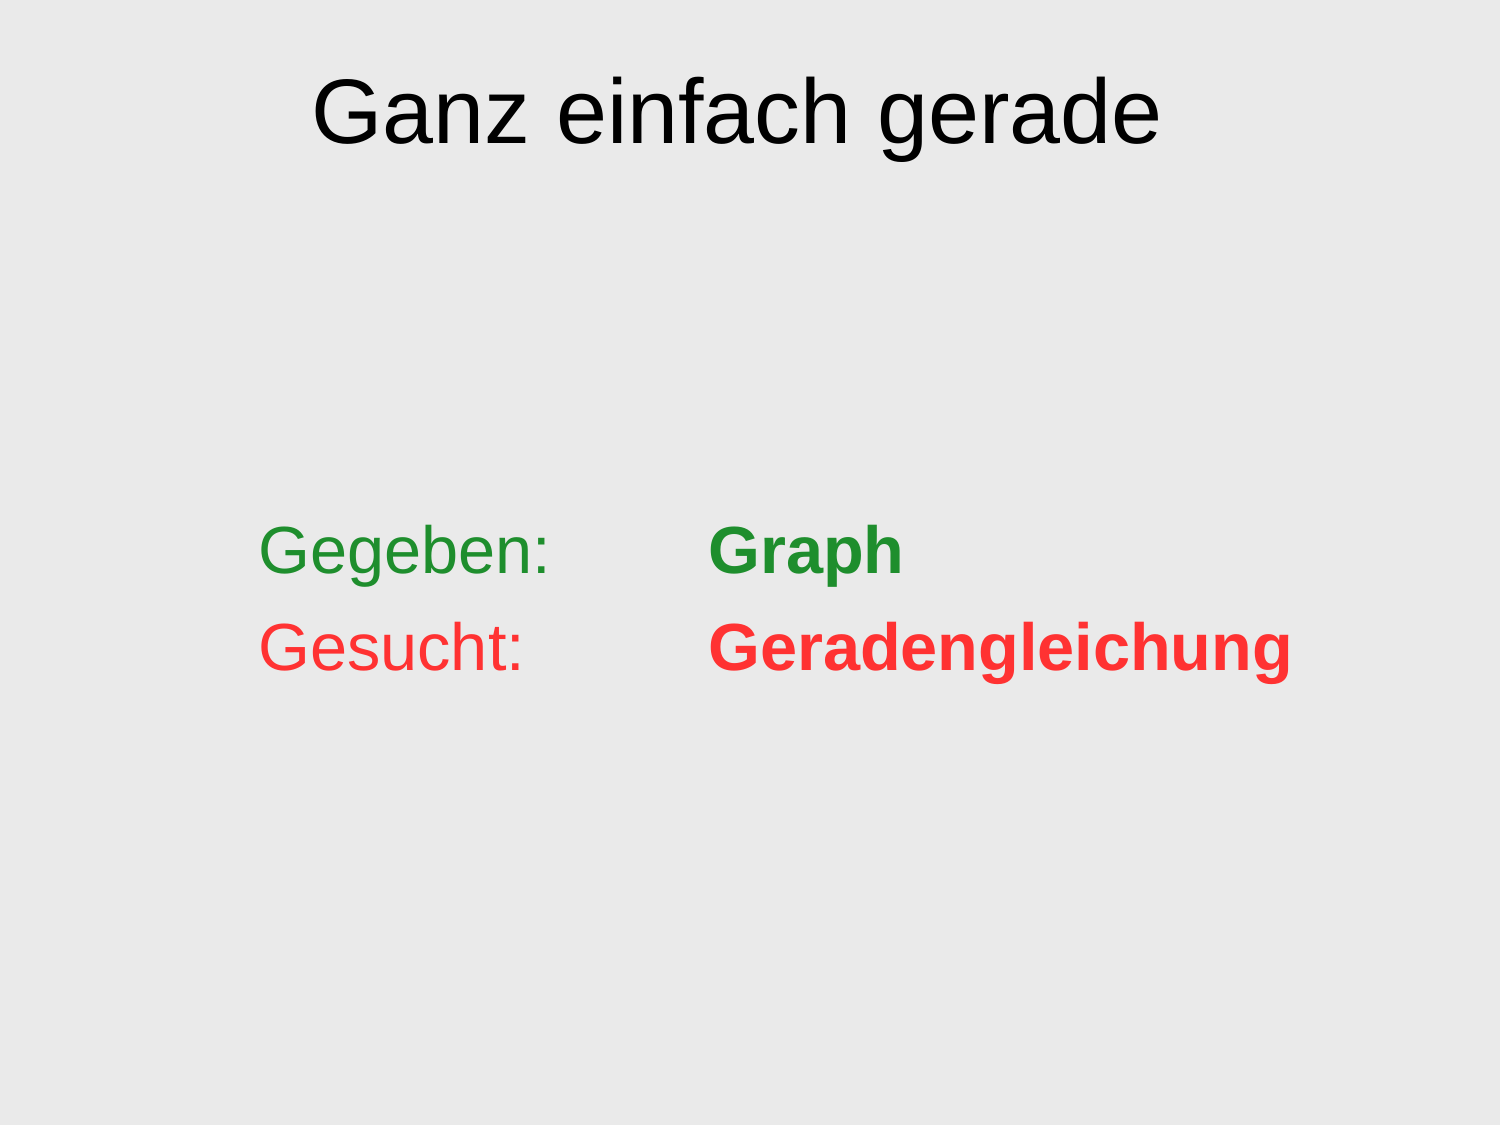

Ganz einfach gerade
# Gegeben: 	Graph
Gesucht: 		Geradengleichung